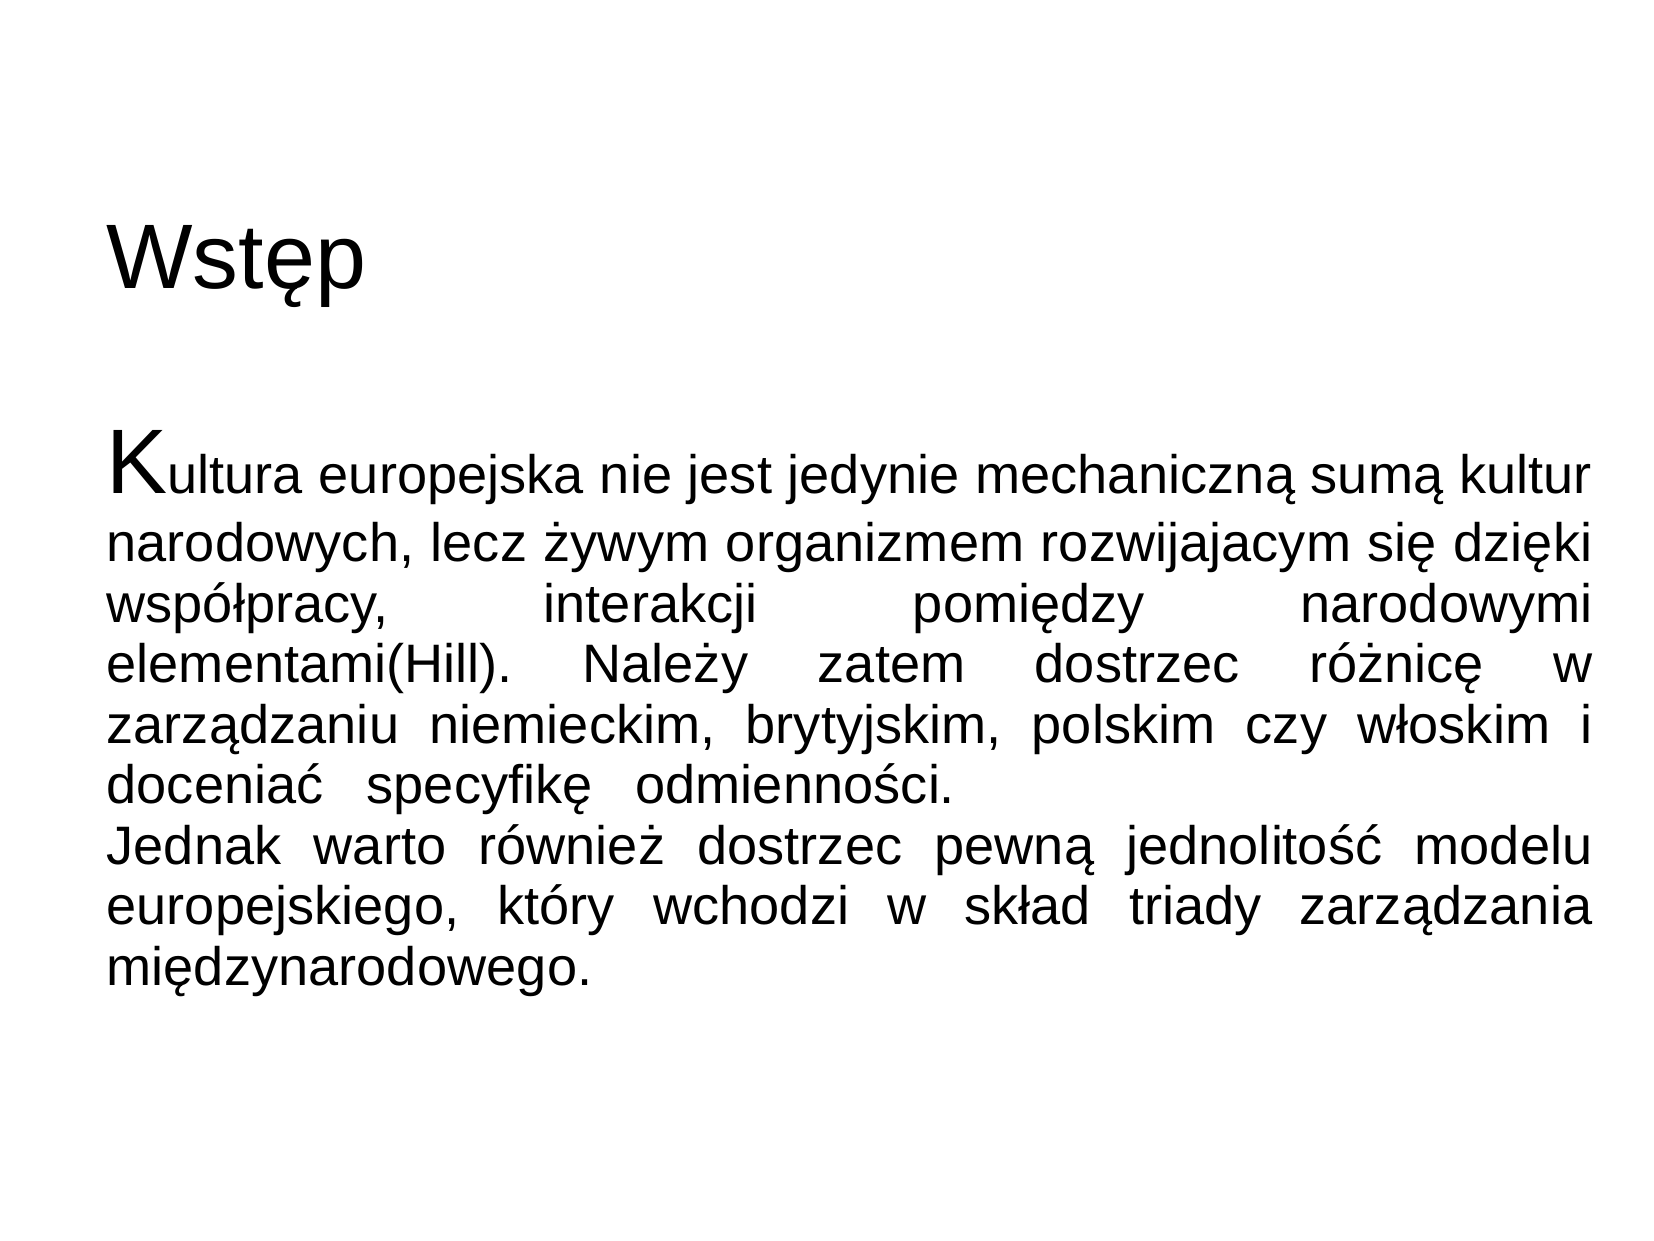

# Wstęp Kultura europejska nie jest jedynie mechaniczną sumą kultur narodowych, lecz żywym organizmem rozwijajacym się dzięki współpracy, interakcji pomiędzy narodowymi elementami(Hill). Należy zatem dostrzec różnicę w zarządzaniu niemieckim, brytyjskim, polskim czy włoskim i doceniać specyfikę odmienności. Jednak warto również dostrzec pewną jednolitość modelu europejskiego, który wchodzi w skład triady zarządzania międzynarodowego.